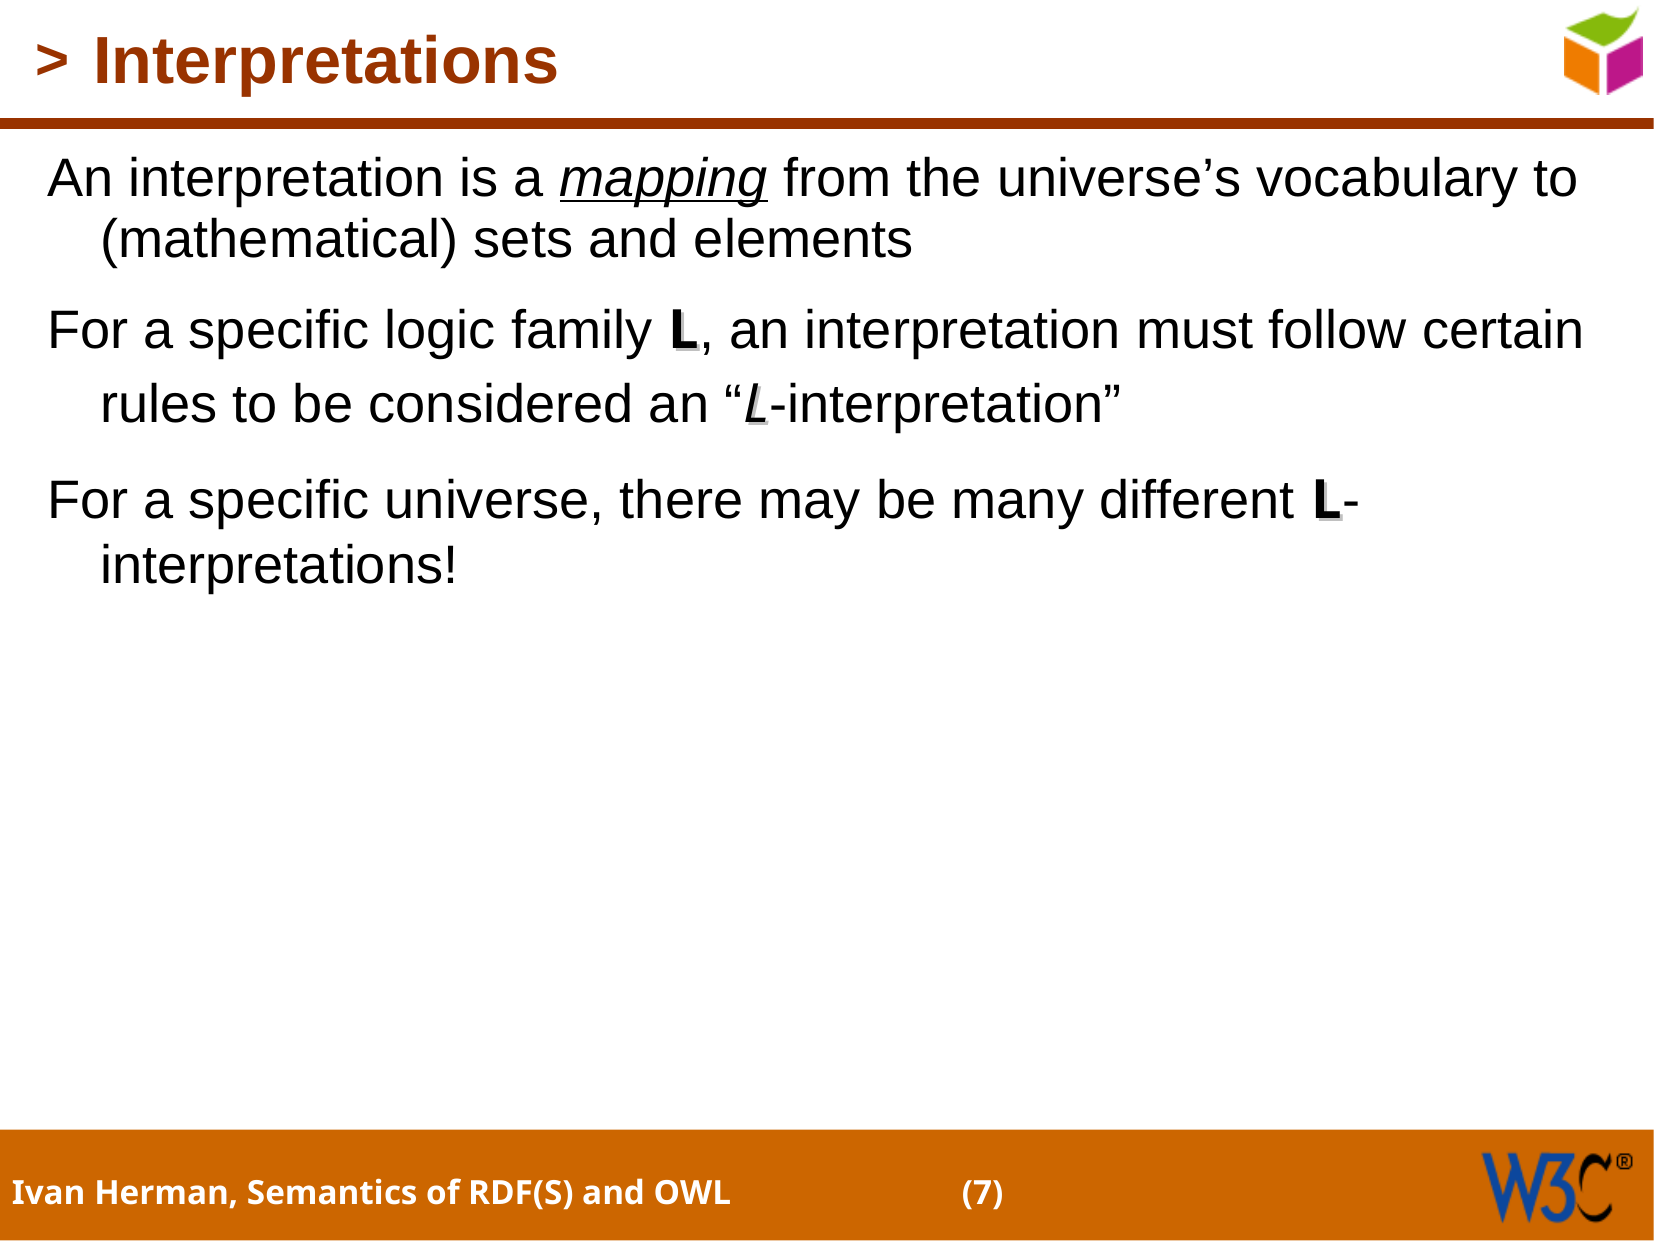

# Interpretations
An interpretation is a mapping from the universe’s vocabulary to (mathematical) sets and elements
For a specific logic family L, an interpretation must follow certain rules to be considered an “L-interpretation”
For a specific universe, there may be many different L-interpretations!